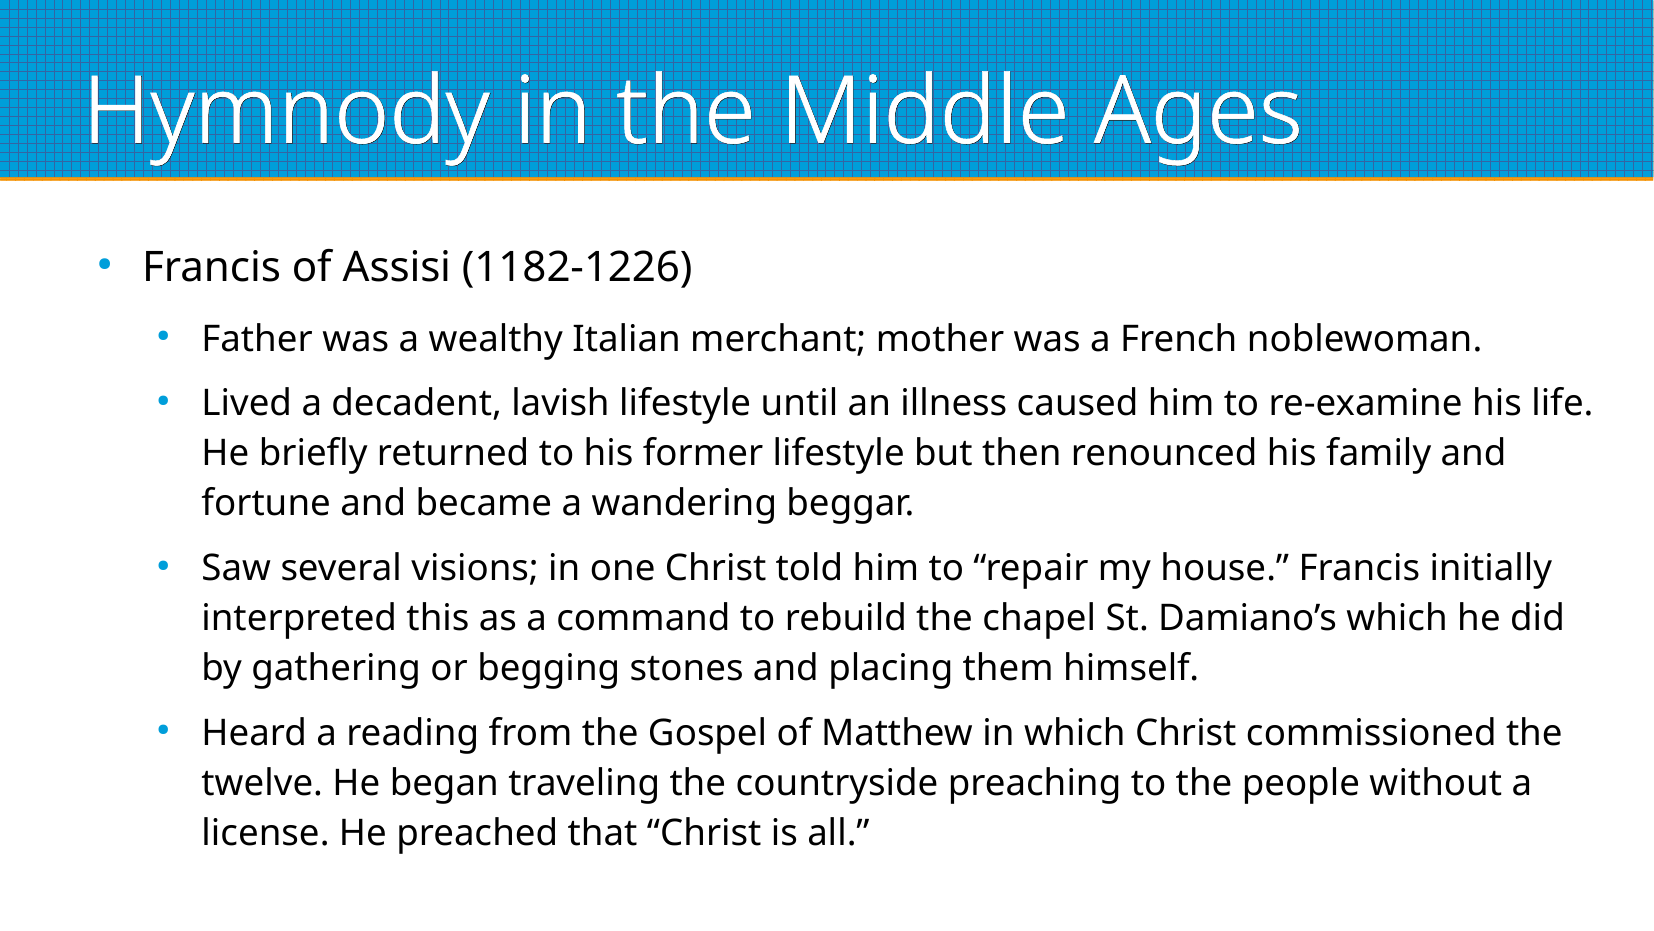

# Hymnody in the Middle Ages
Francis of Assisi (1182-1226)
Father was a wealthy Italian merchant; mother was a French noblewoman.
Lived a decadent, lavish lifestyle until an illness caused him to re-examine his life. He briefly returned to his former lifestyle but then renounced his family and fortune and became a wandering beggar.
Saw several visions; in one Christ told him to “repair my house.” Francis initially interpreted this as a command to rebuild the chapel St. Damiano’s which he did by gathering or begging stones and placing them himself.
Heard a reading from the Gospel of Matthew in which Christ commissioned the twelve. He began traveling the countryside preaching to the people without a license. He preached that “Christ is all.”